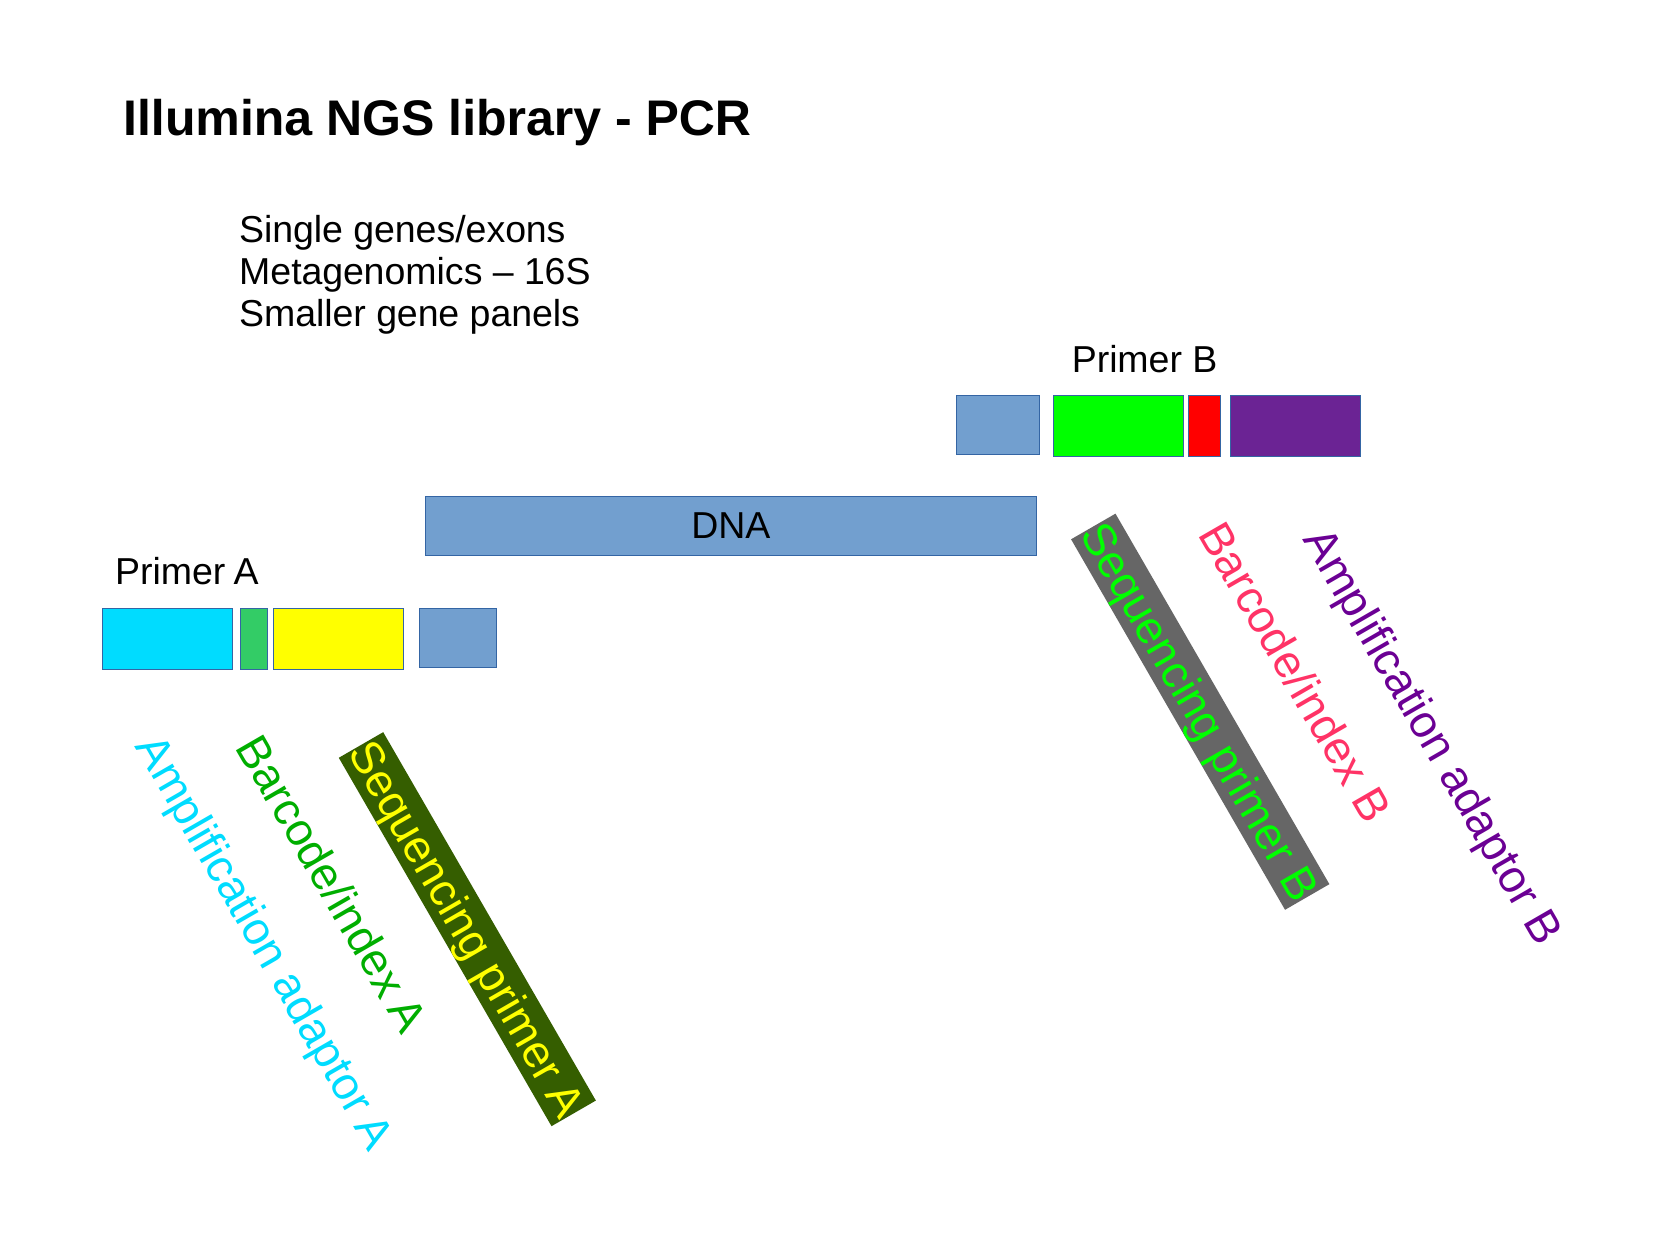

Illumina NGS library - PCR
Single genes/exons
Metagenomics – 16S
Smaller gene panels
Primer B
DNA
Primer A
Barcode/index B
Sequencing primer B
Amplification adaptor B
Barcode/index A
Sequencing primer A
Amplification adaptor A